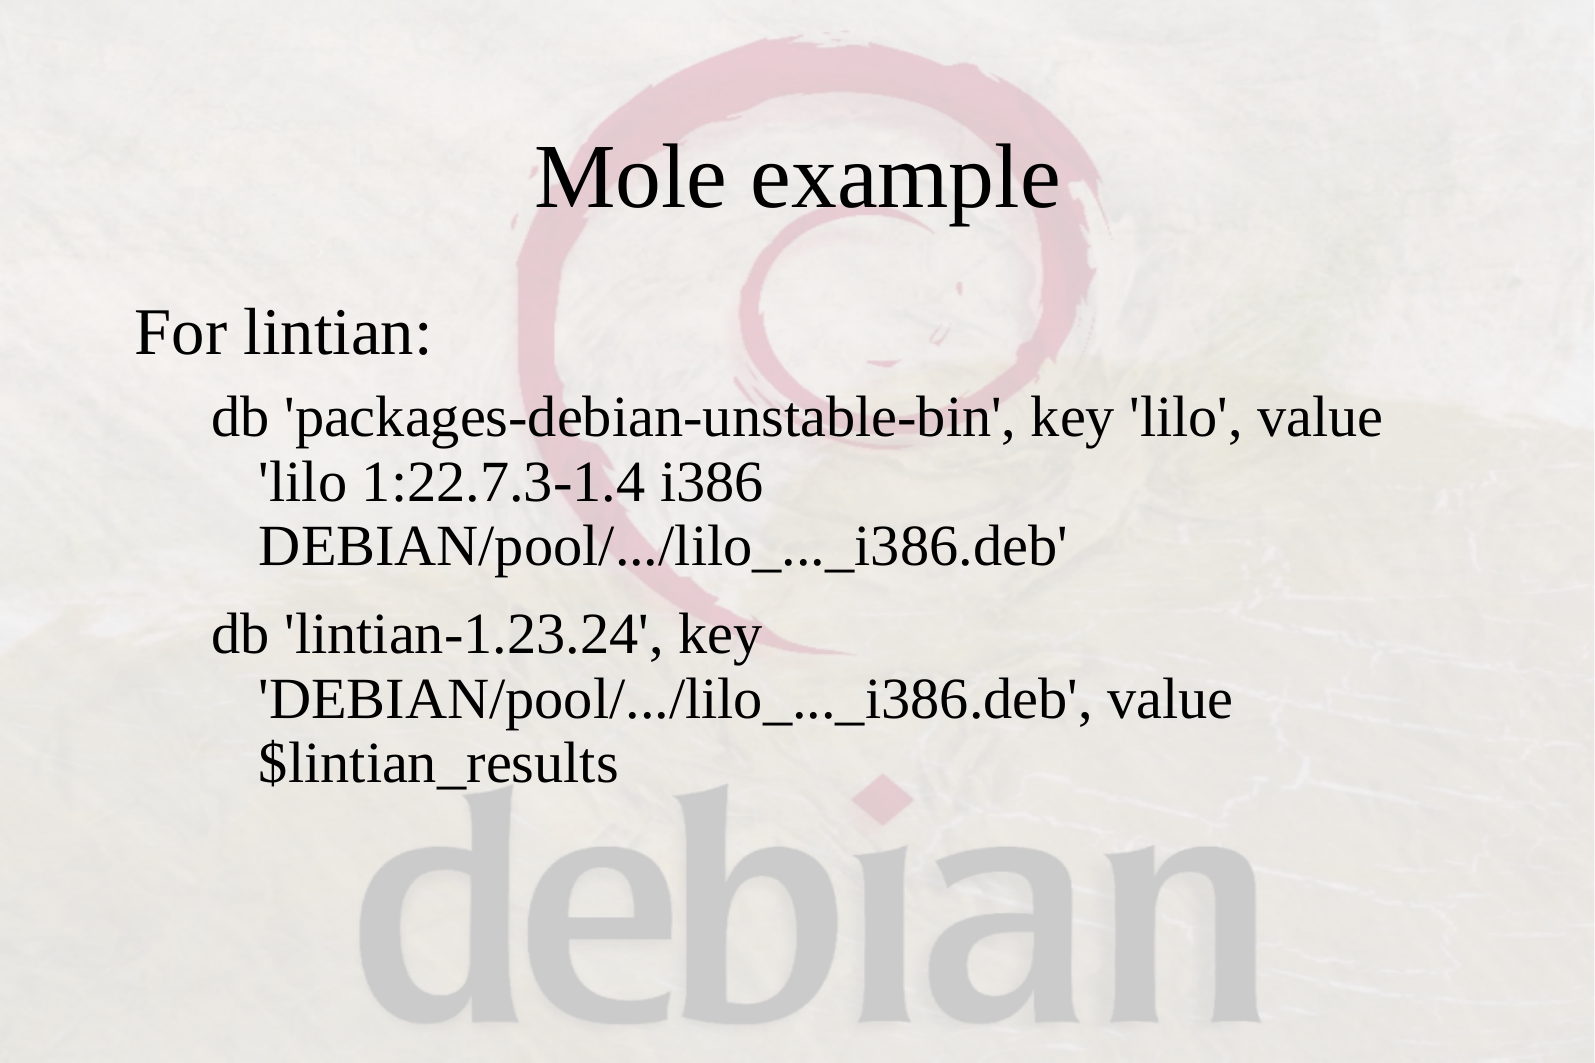

# Mole example
For lintian:
db 'packages-debian-unstable-bin', key 'lilo', value 'lilo 1:22.7.3-1.4 i386 DEBIAN/pool/.../lilo_..._i386.deb'
db 'lintian-1.23.24', key 'DEBIAN/pool/.../lilo_..._i386.deb', value $lintian_results